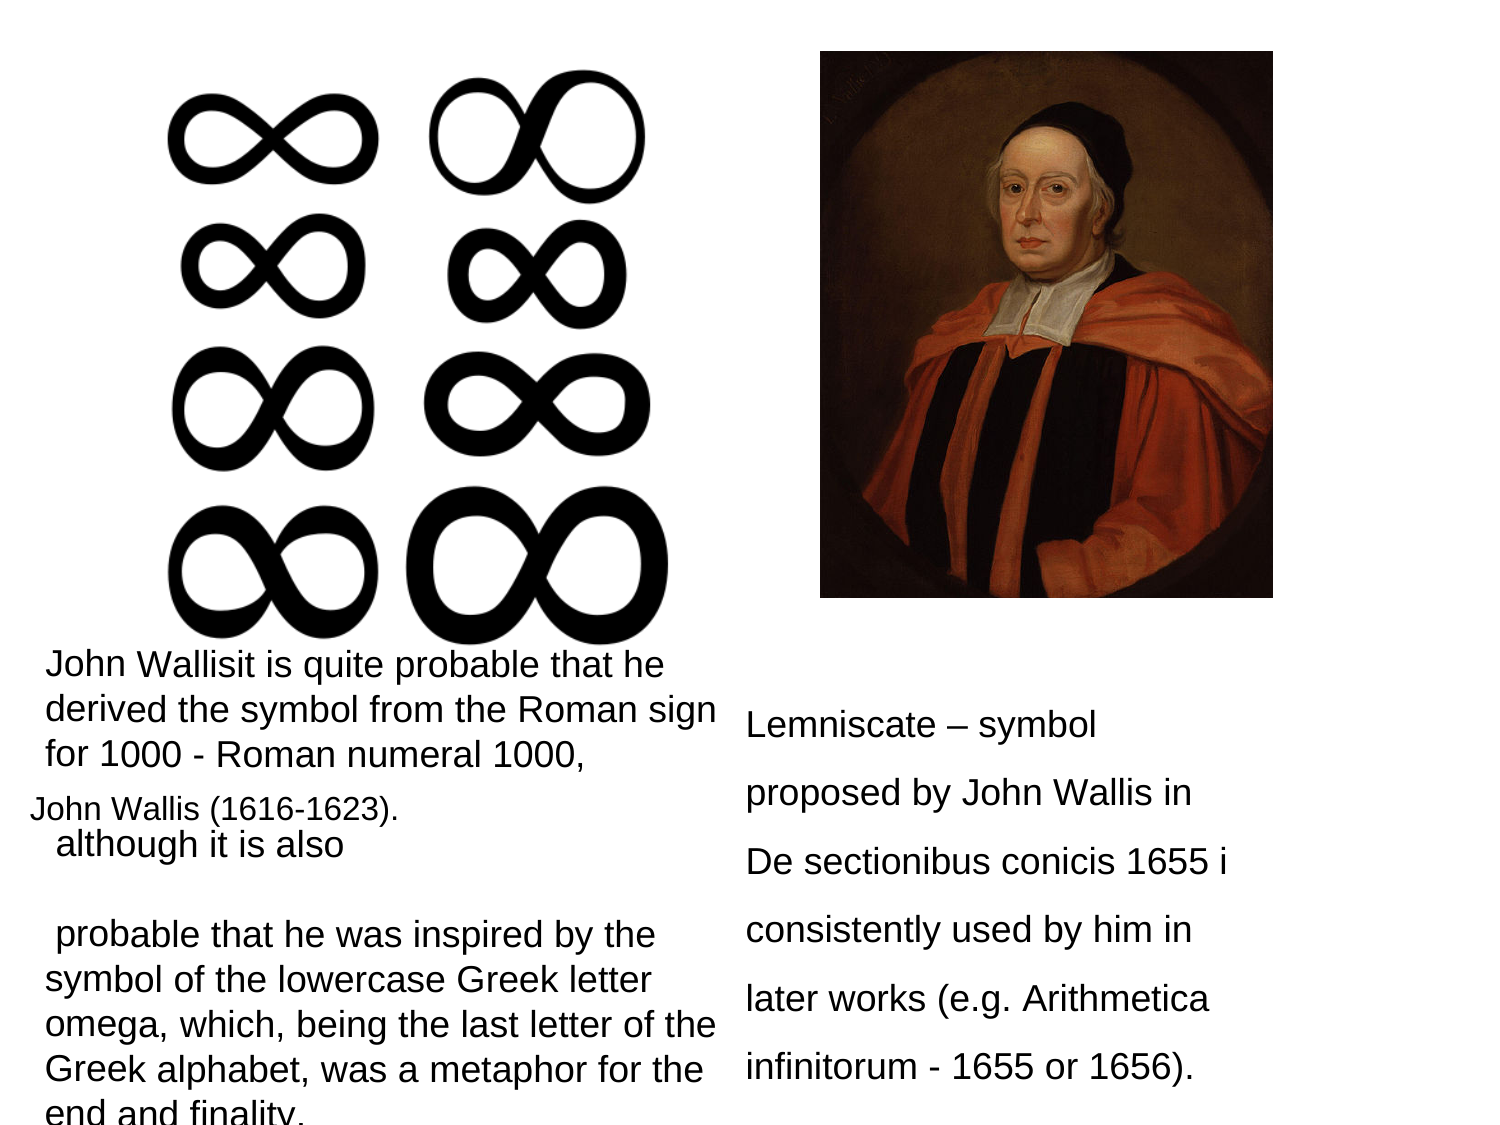

John Wallisit is quite probable that he derived the symbol from the Roman sign for 1000 - Roman numeral 1000,
 although it is also
 probable that he was inspired by the symbol of the lowercase Greek letter omega, which, being the last letter of the Greek alphabet, was a metaphor for the end and finality.
Lemniscate – symbol
proposed by John Wallis in
De sectionibus conicis 1655 i
consistently used by him in
later works (e.g. Arithmetica
infinitorum - 1655 or 1656).
John Wallis (1616-1623).